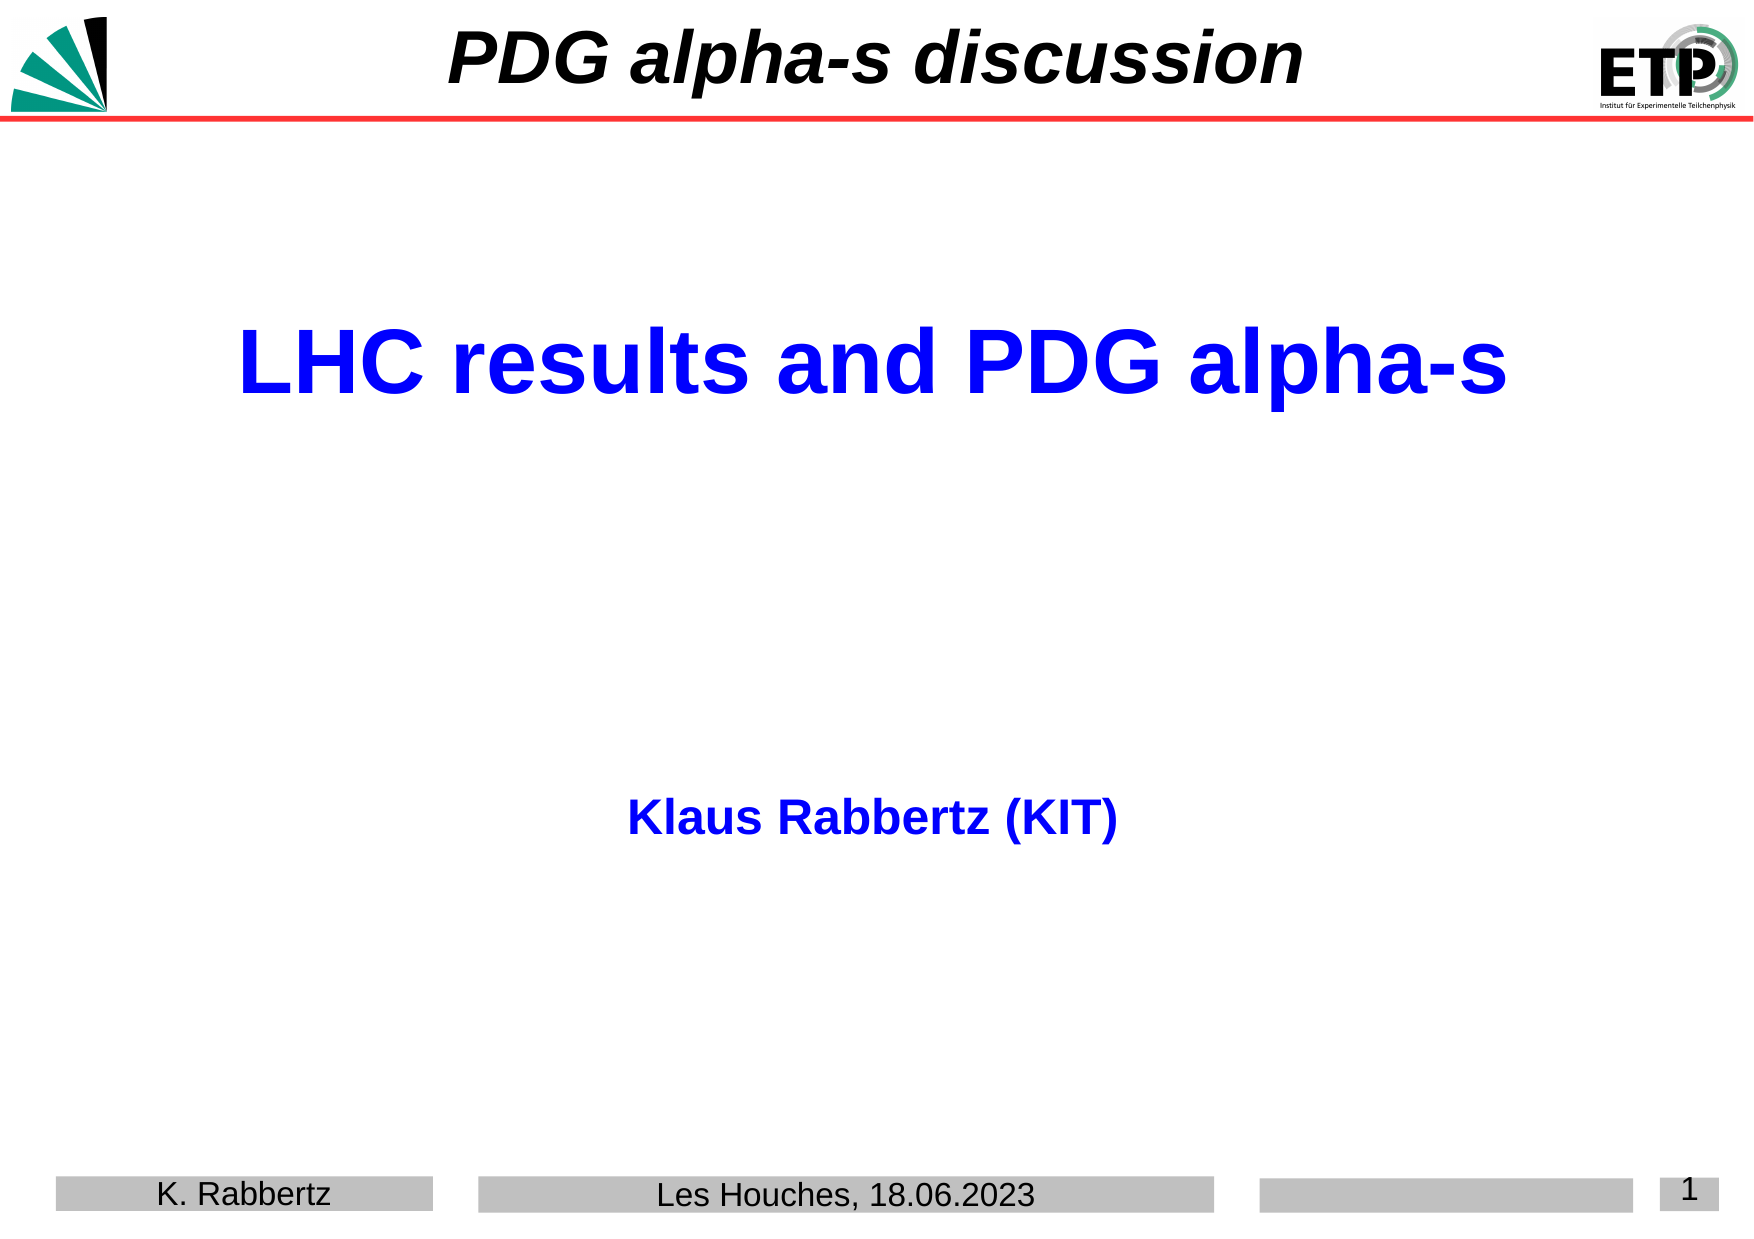

# PDG alpha-s discussion
LHC results and PDG alpha-s
Klaus Rabbertz (KIT)
Klaus Rabbertz, KIT